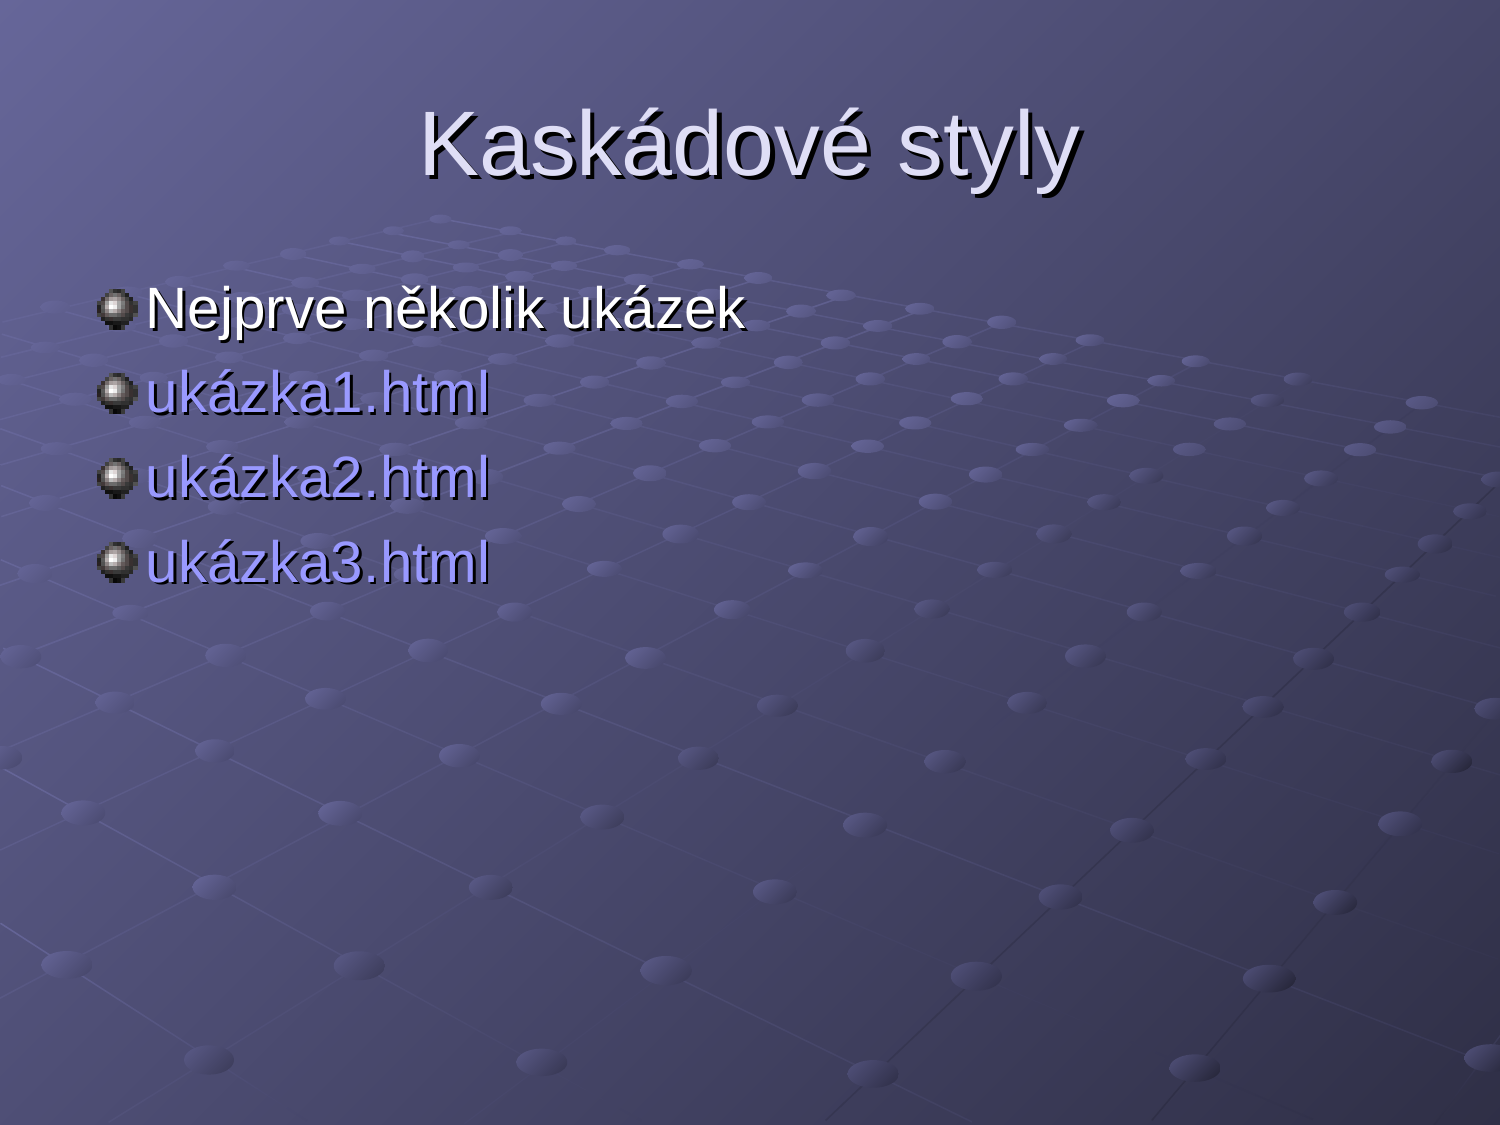

# Kaskádové styly
Nejprve několik ukázek
ukázka1.html
ukázka2.html
ukázka3.html